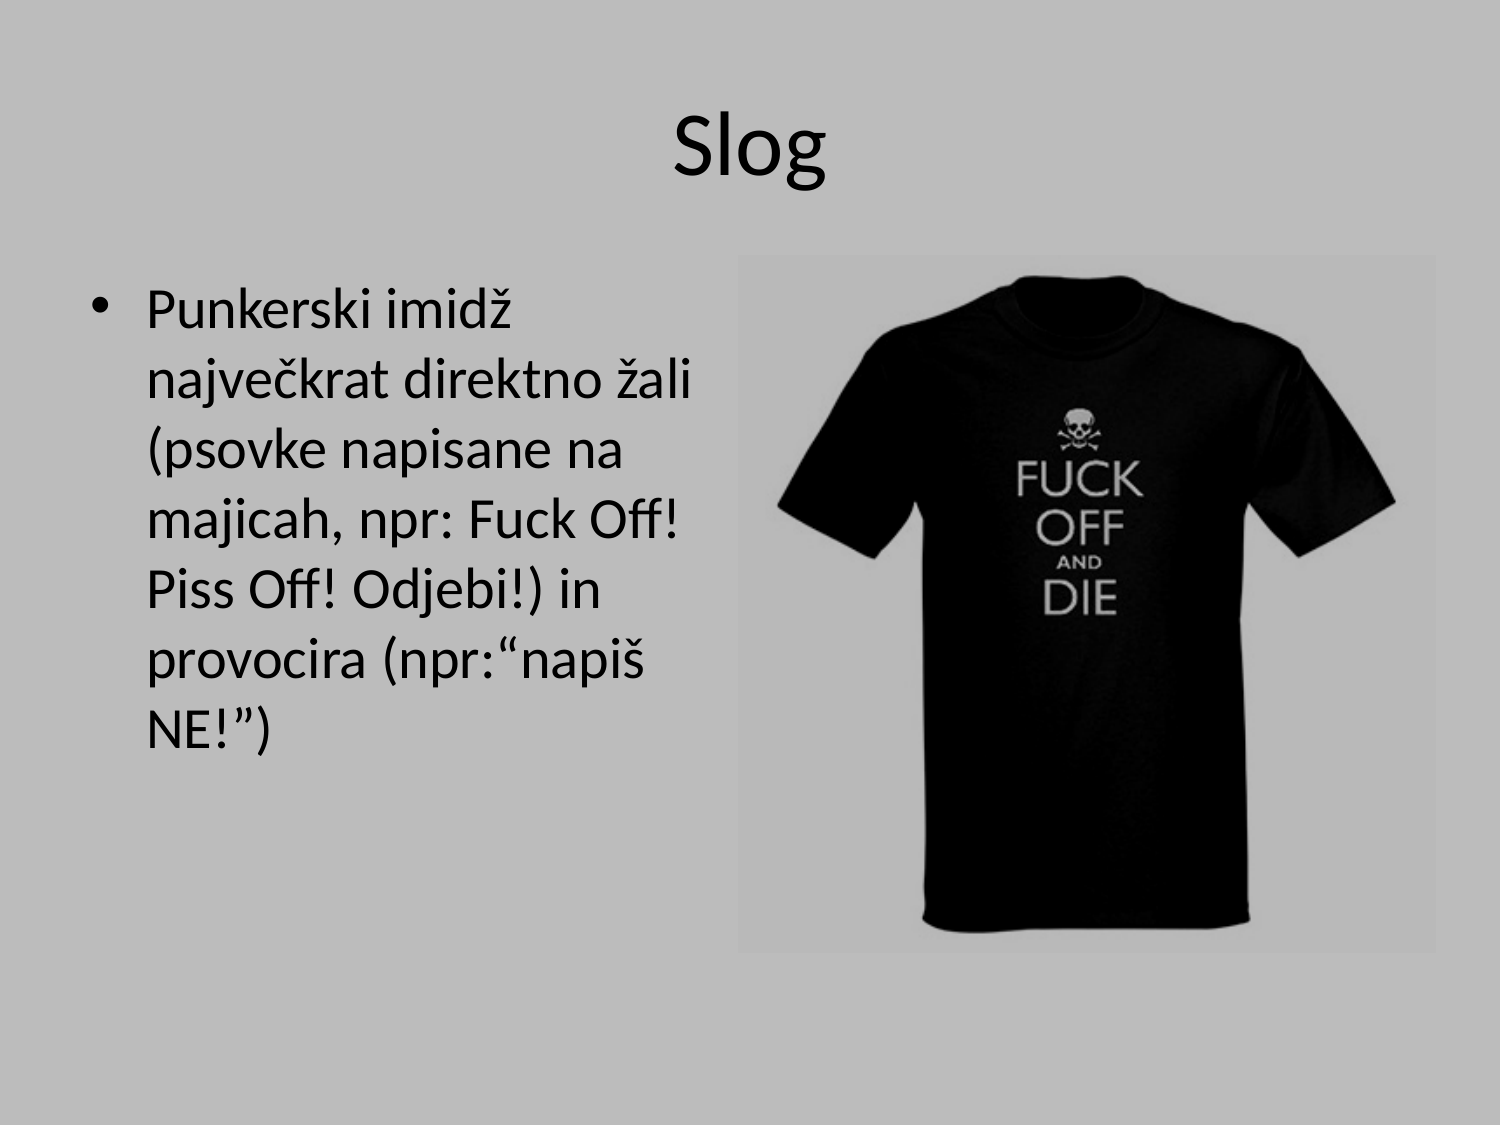

# Slog
Punkerski imidž največkrat direktno žali (psovke napisane na majicah, npr: Fuck Off! Piss Off! Odjebi!) in provocira (npr:“napiš NE!”)